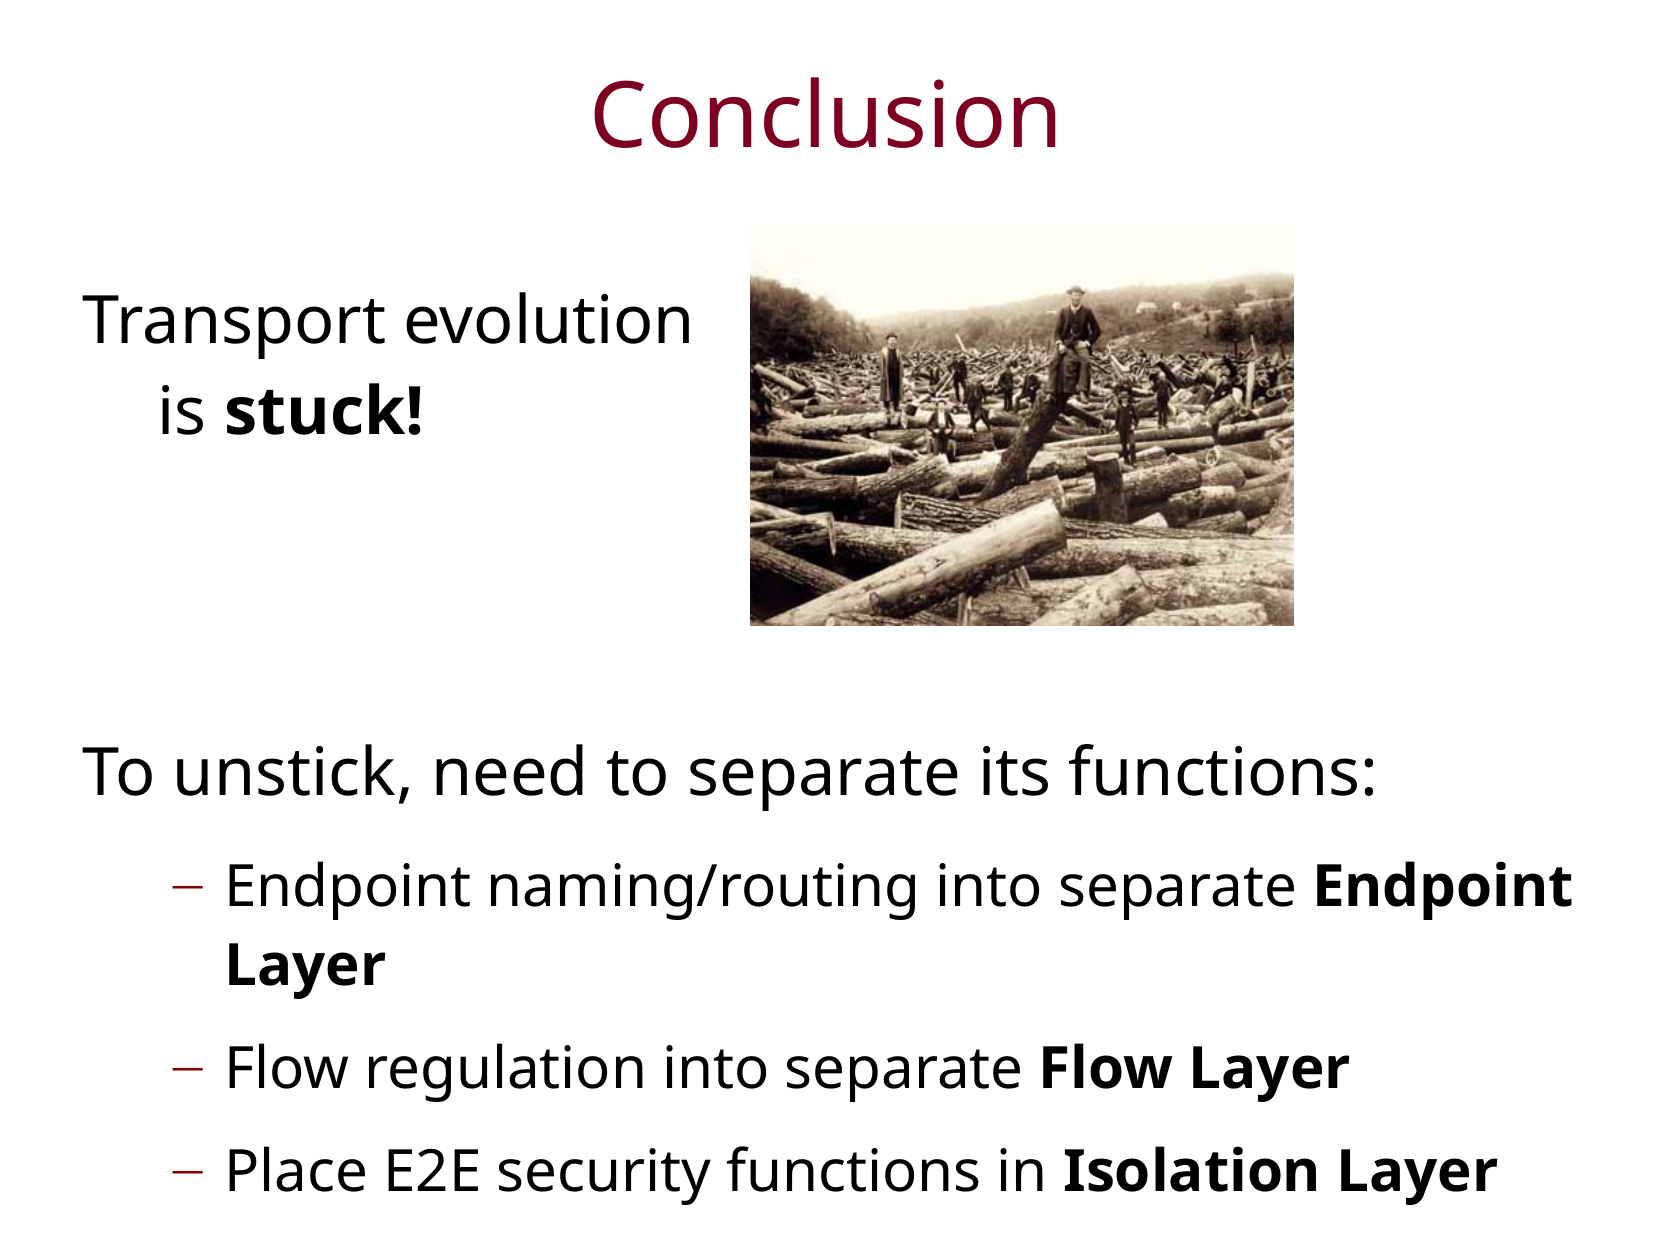

# Conclusion
Transport evolution
	is stuck!
To unstick, need to separate its functions:
Endpoint naming/routing into separate Endpoint Layer
Flow regulation into separate Flow Layer
Place E2E security functions in Isolation Layer
Place semantic abstractions in Transport Layer